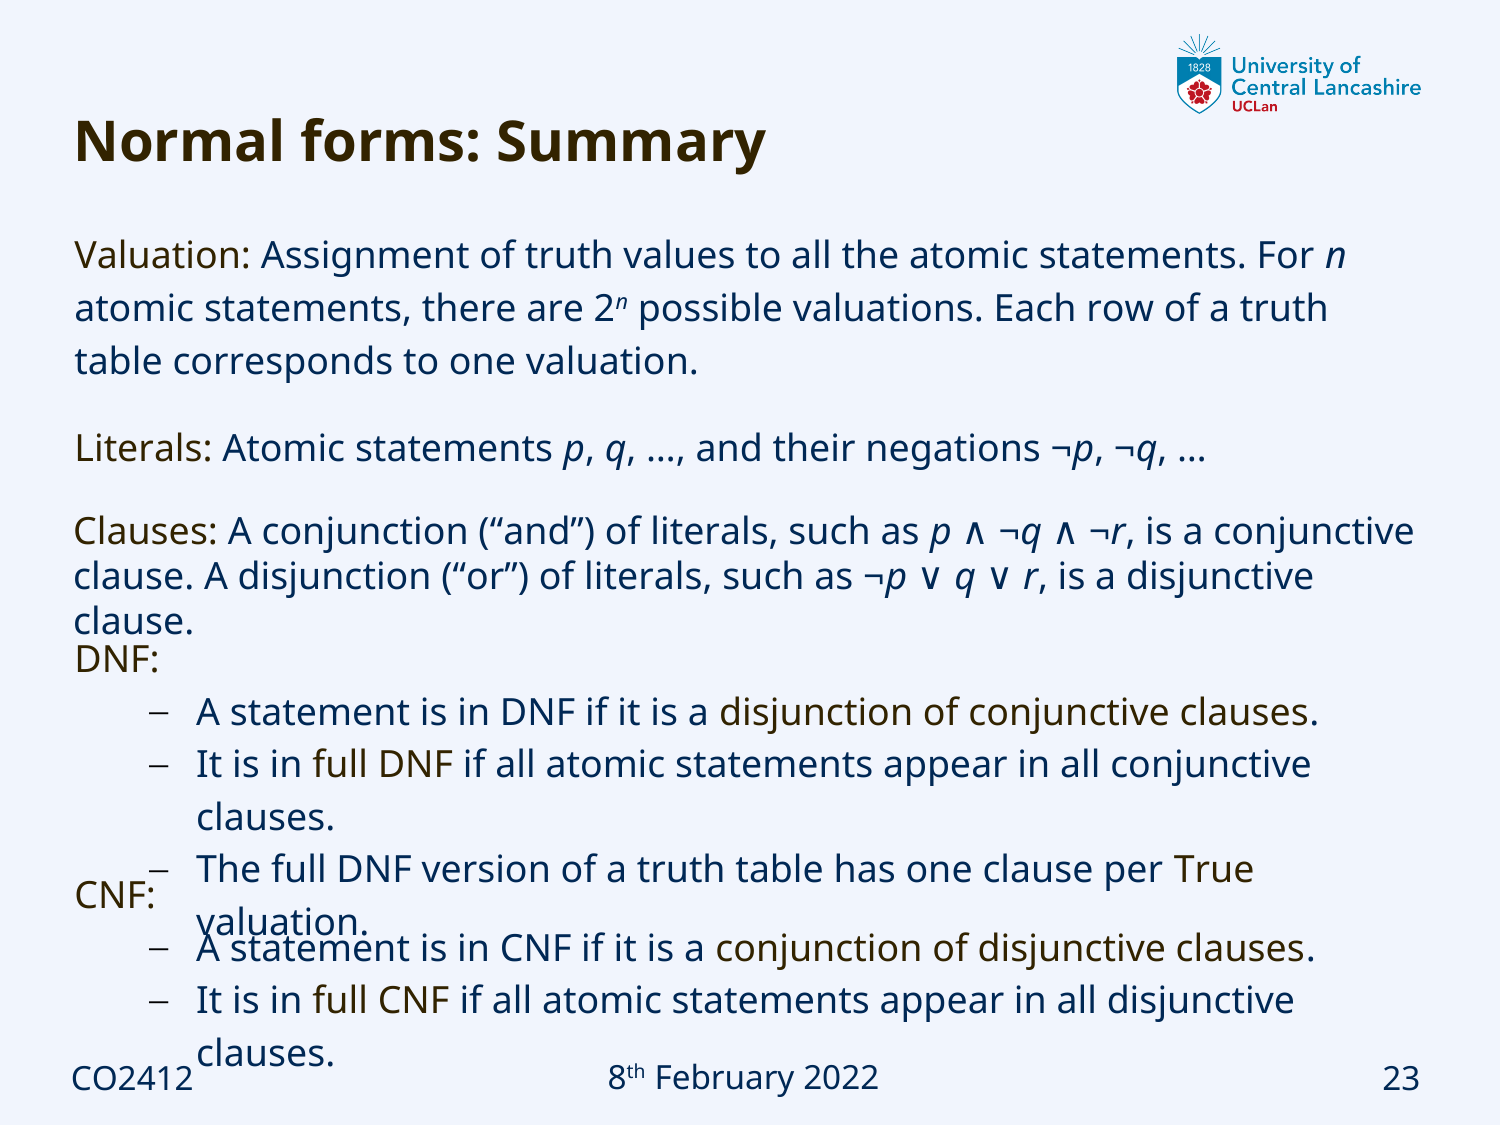

# Normal forms: Summary
Valuation: Assignment of truth values to all the atomic statements. For n atomic statements, there are 2n possible valuations. Each row of a truth table corresponds to one valuation.
Literals: Atomic statements p, q, …, and their negations ¬p, ¬q, …
Clauses: A conjunction (“and”) of literals, such as p ∧ ¬q ∧ ¬r, is a conjunctive clause. A disjunction (“or”) of literals, such as ¬p ∨ q ∨ r, is a disjunctive clause.
DNF:
A statement is in DNF if it is a disjunction of conjunctive clauses.
It is in full DNF if all atomic statements appear in all conjunctive clauses.
The full DNF version of a truth table has one clause per True valuation.
CNF:
A statement is in CNF if it is a conjunction of disjunctive clauses.
It is in full CNF if all atomic statements appear in all disjunctive clauses.